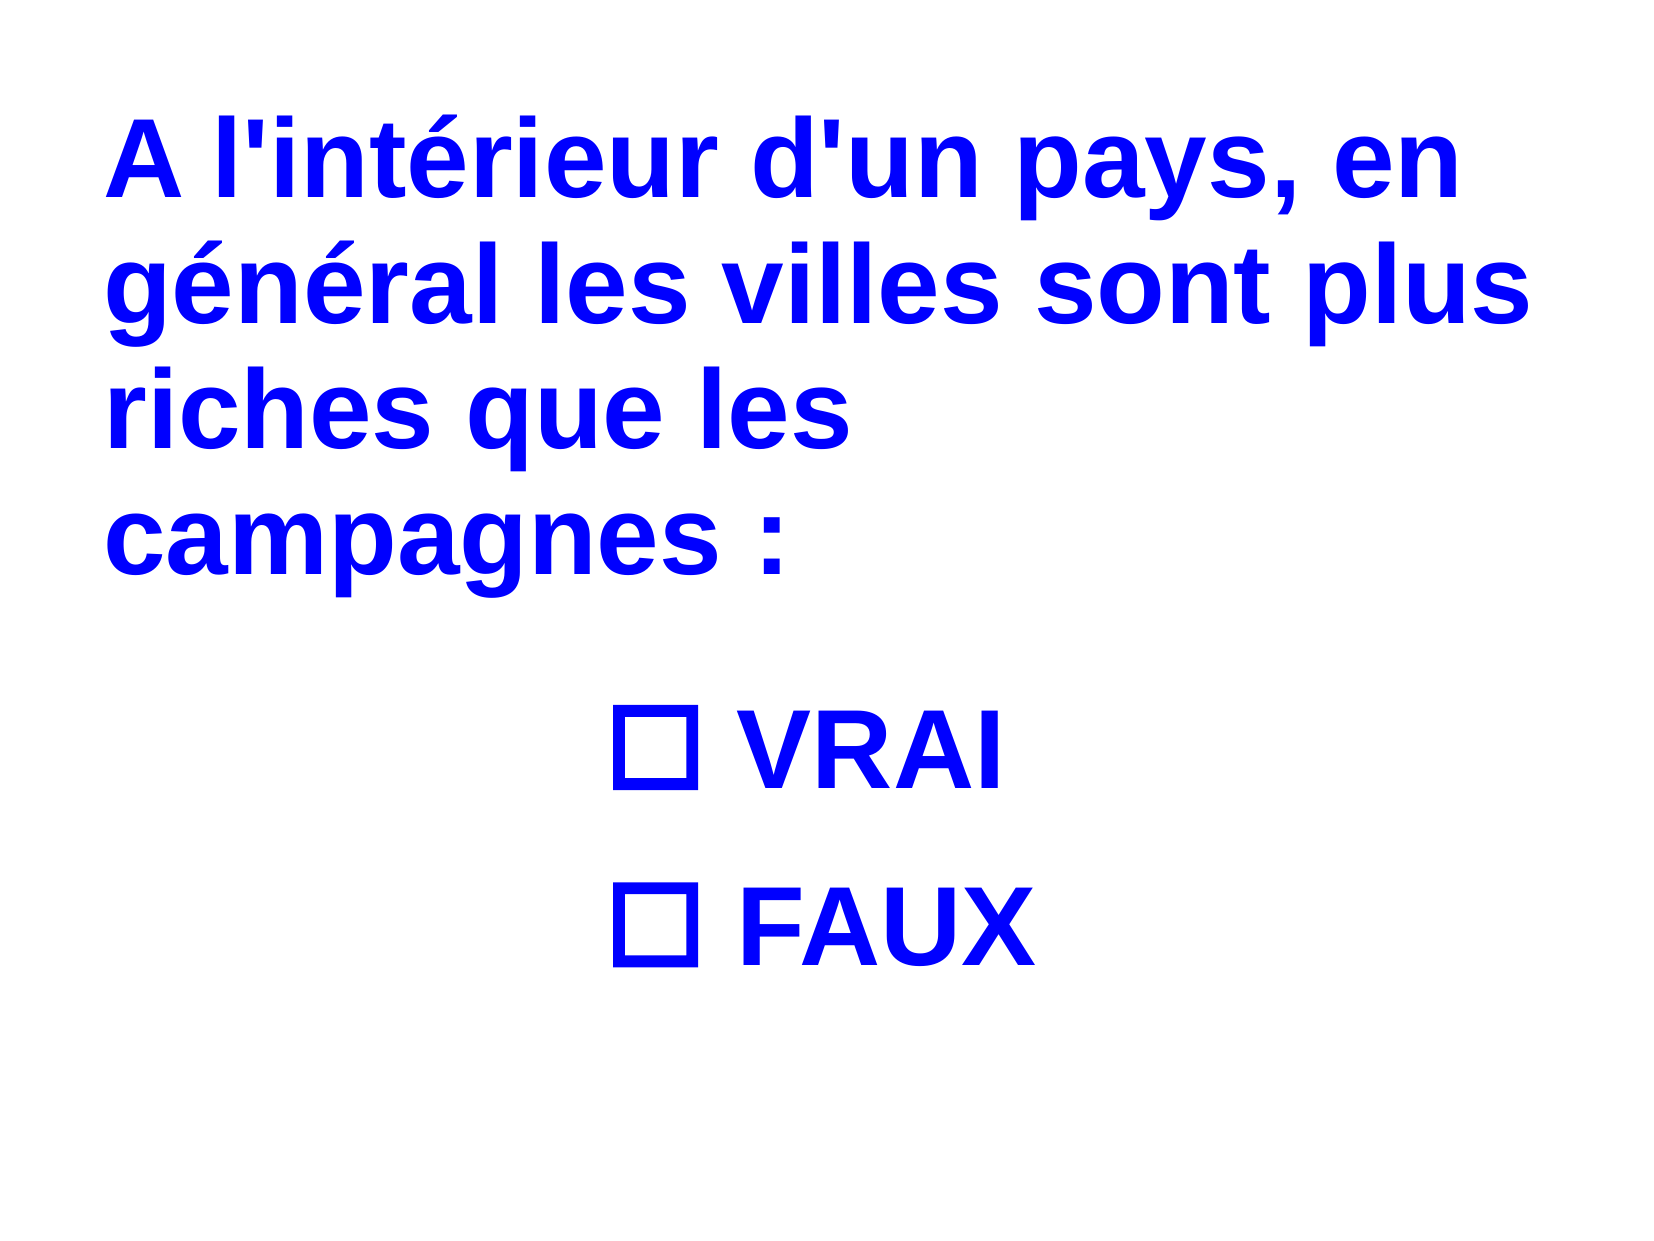

A l'intérieur d'un pays, en général les villes sont plus riches que les campagnes :
 VRAI
 FAUX